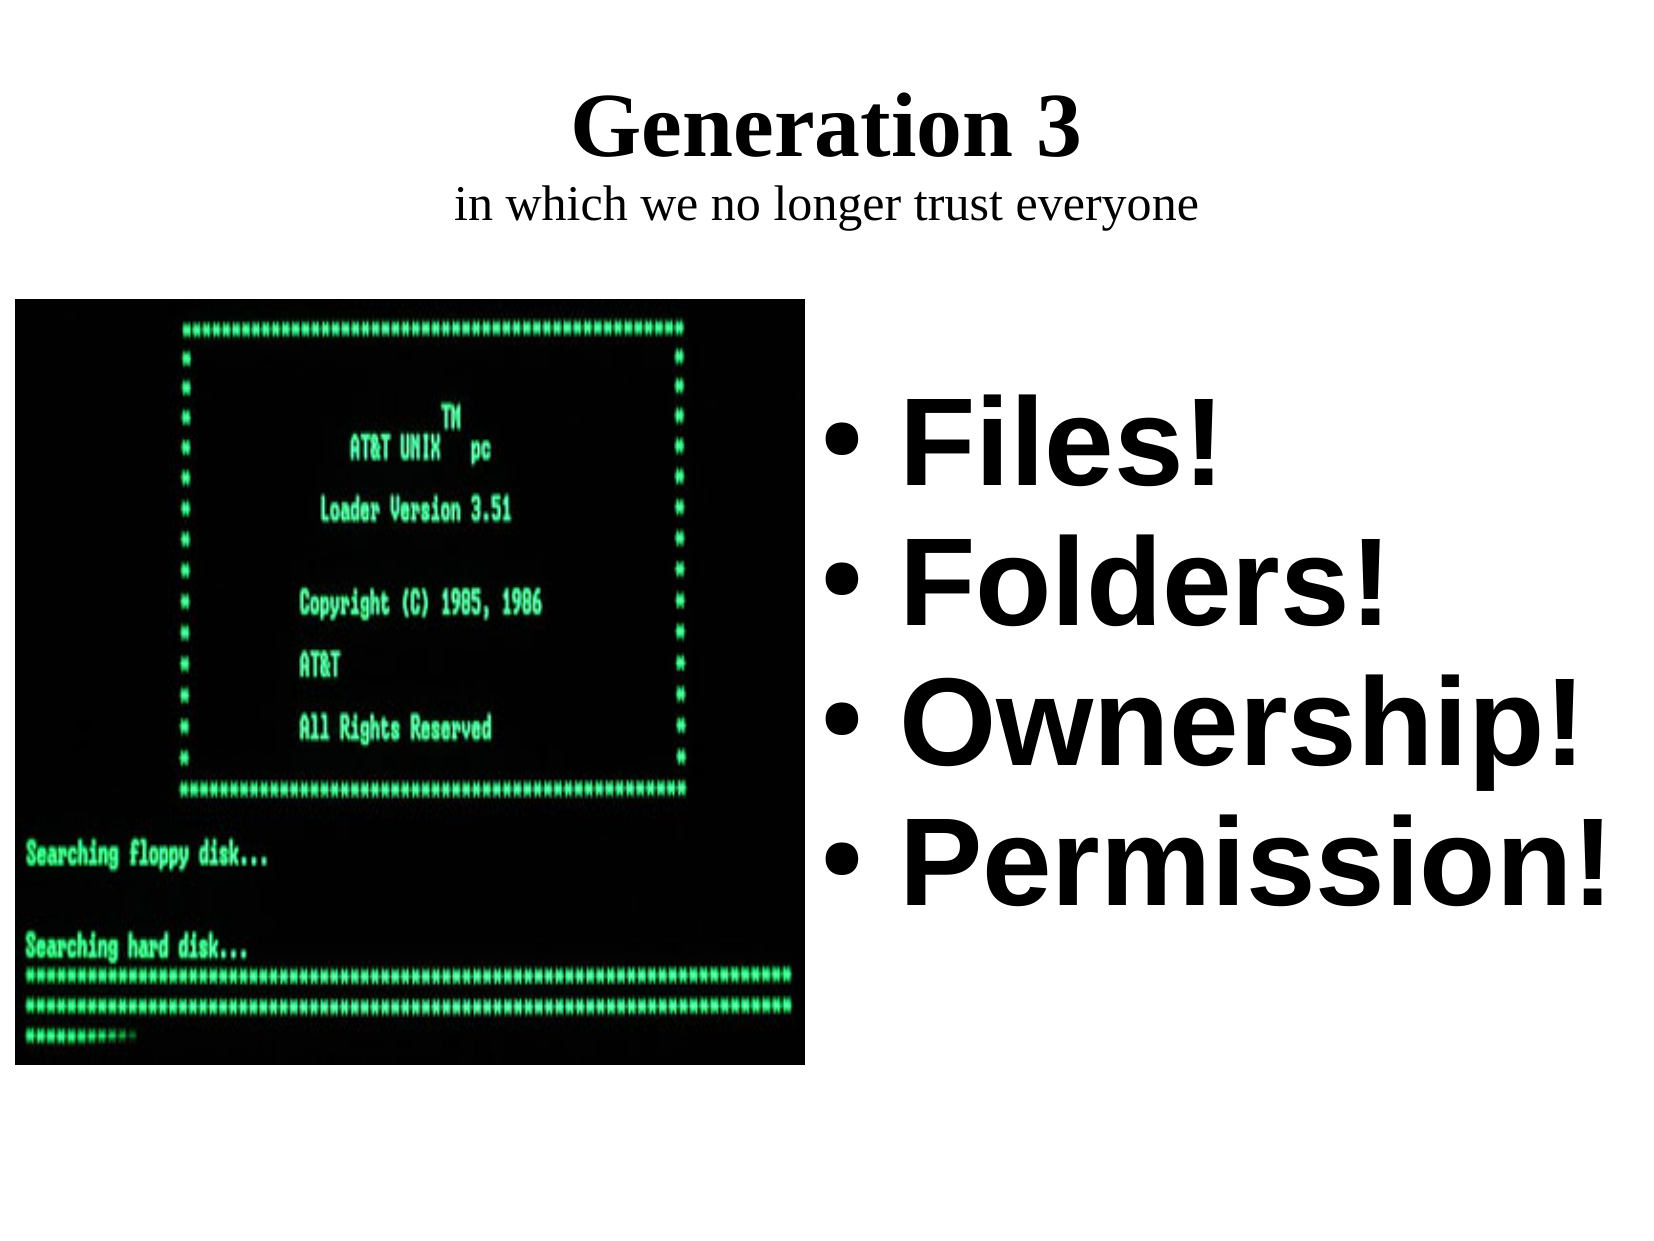

# Generation 3 in which we no longer trust everyone
| Files! Folders! Ownership! Permission! |
| --- |